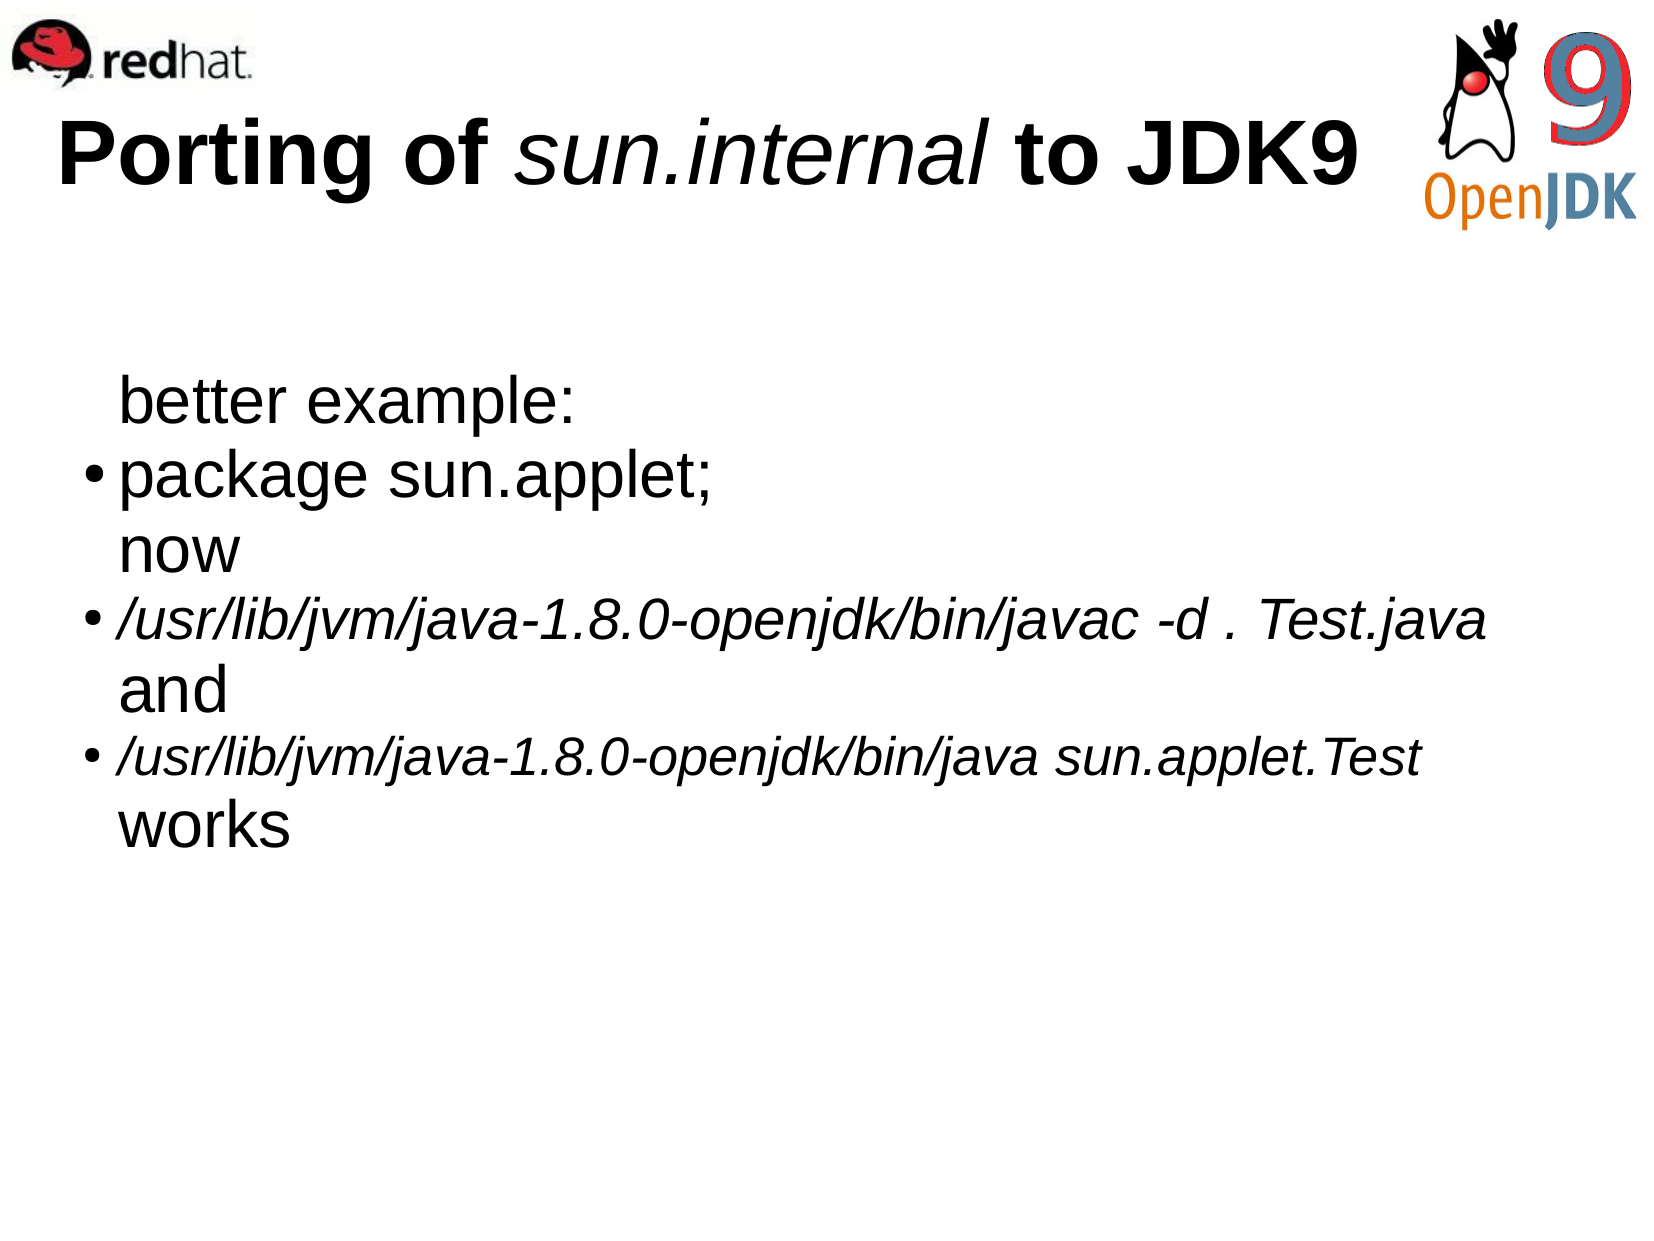

# Porting of sun.internal to JDK9
better example:
package sun.applet;
now
/usr/lib/jvm/java-1.8.0-openjdk/bin/javac -d . Test.java
and
/usr/lib/jvm/java-1.8.0-openjdk/bin/java sun.applet.Test
works